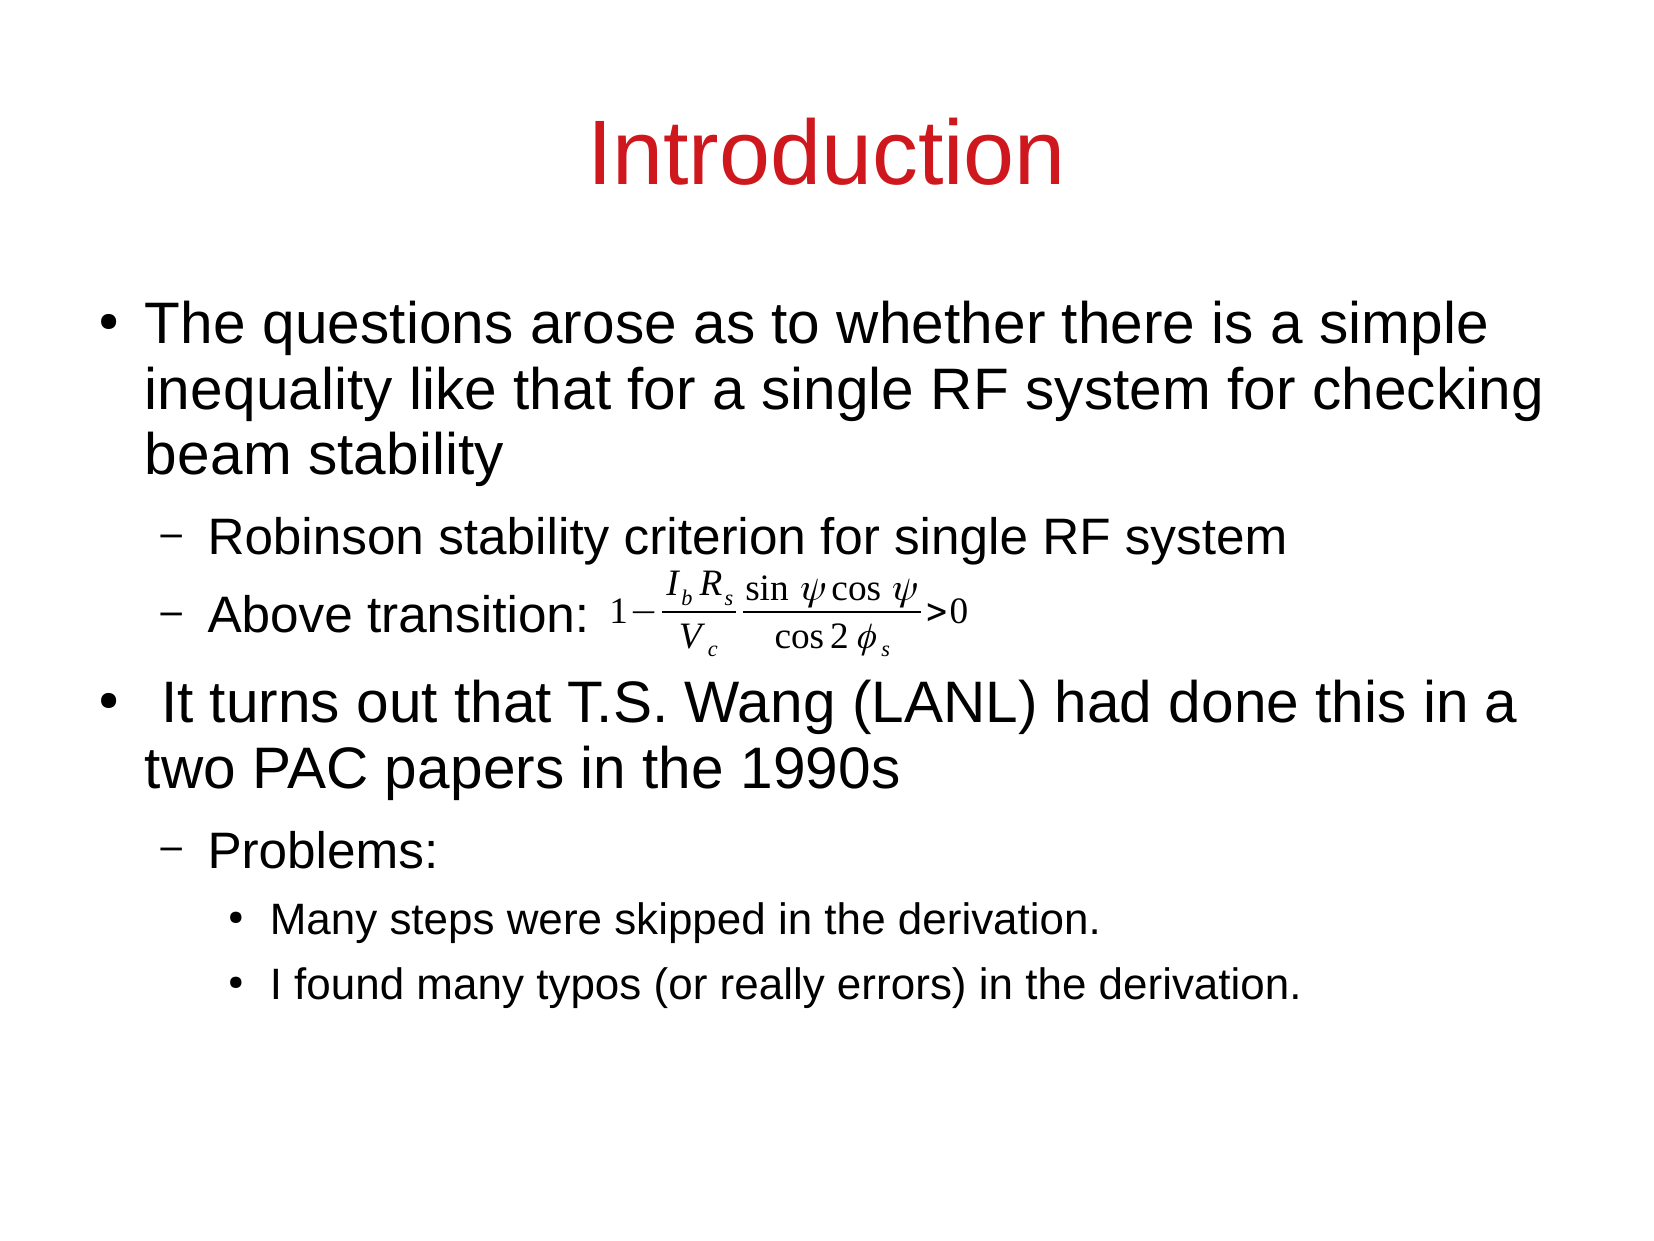

# Introduction
The questions arose as to whether there is a simple inequality like that for a single RF system for checking beam stability
Robinson stability criterion for single RF system
Above transition:
 It turns out that T.S. Wang (LANL) had done this in a two PAC papers in the 1990s
Problems:
Many steps were skipped in the derivation.
I found many typos (or really errors) in the derivation.